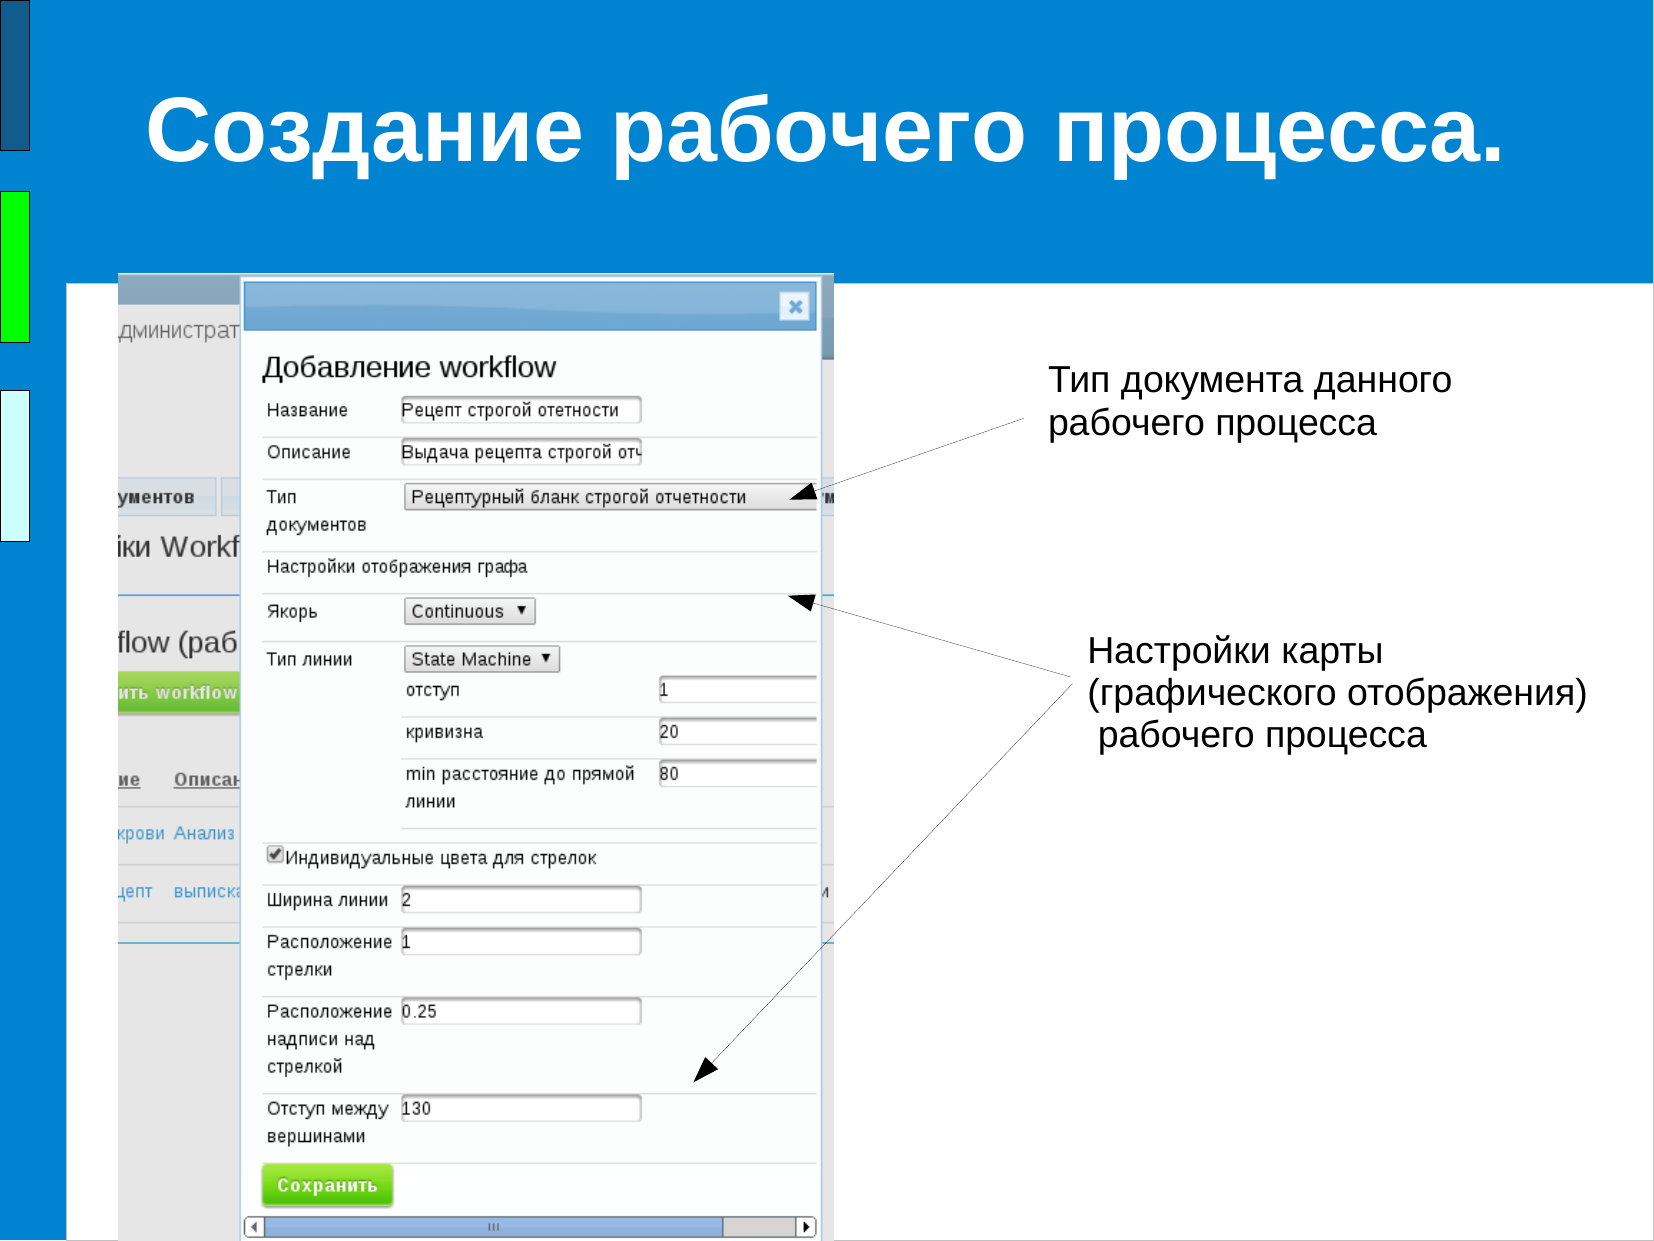

# Создание рабочего процесса.
Тип документа данного
рабочего процесса
Настройки карты
(графического отображения)
 рабочего процесса
ООО "Альфа-Интегрум", 2013г.